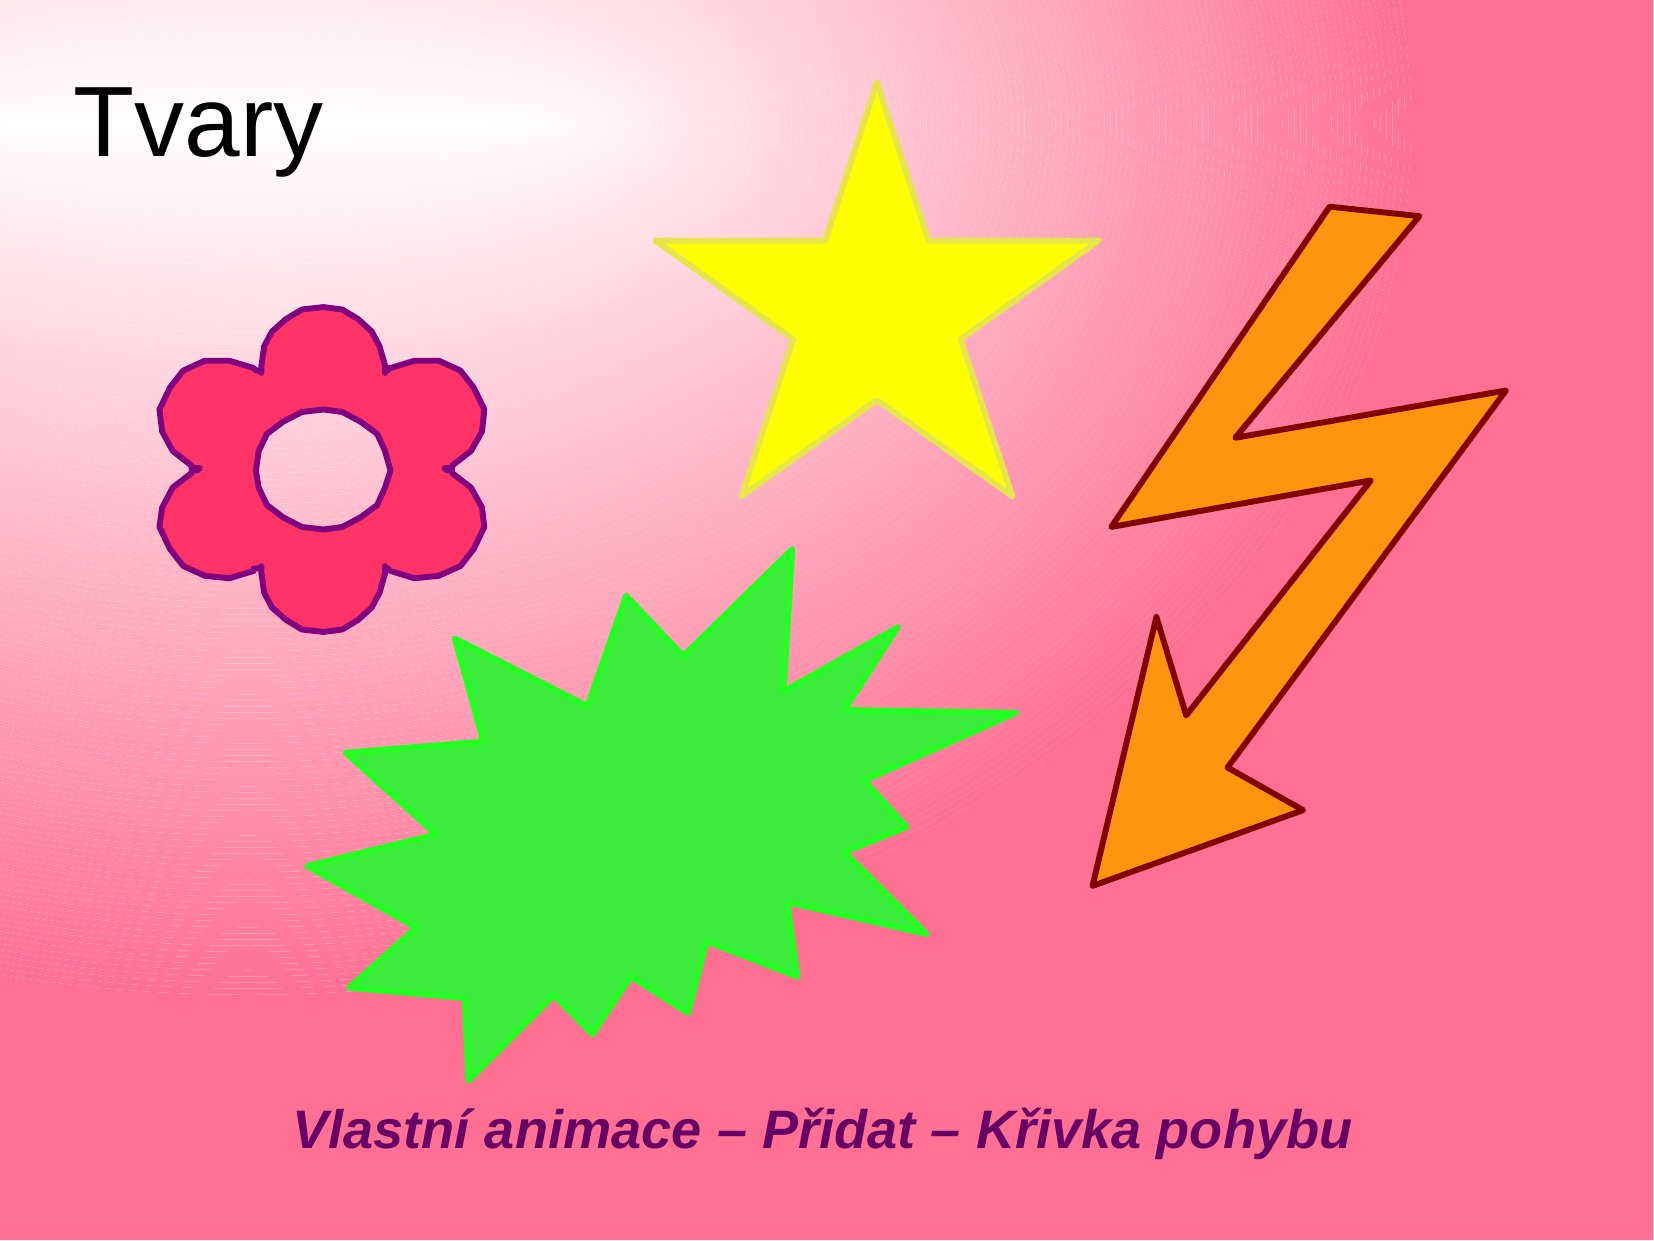

Tvary
Vlastní animace – Přidat – Křivka pohybu